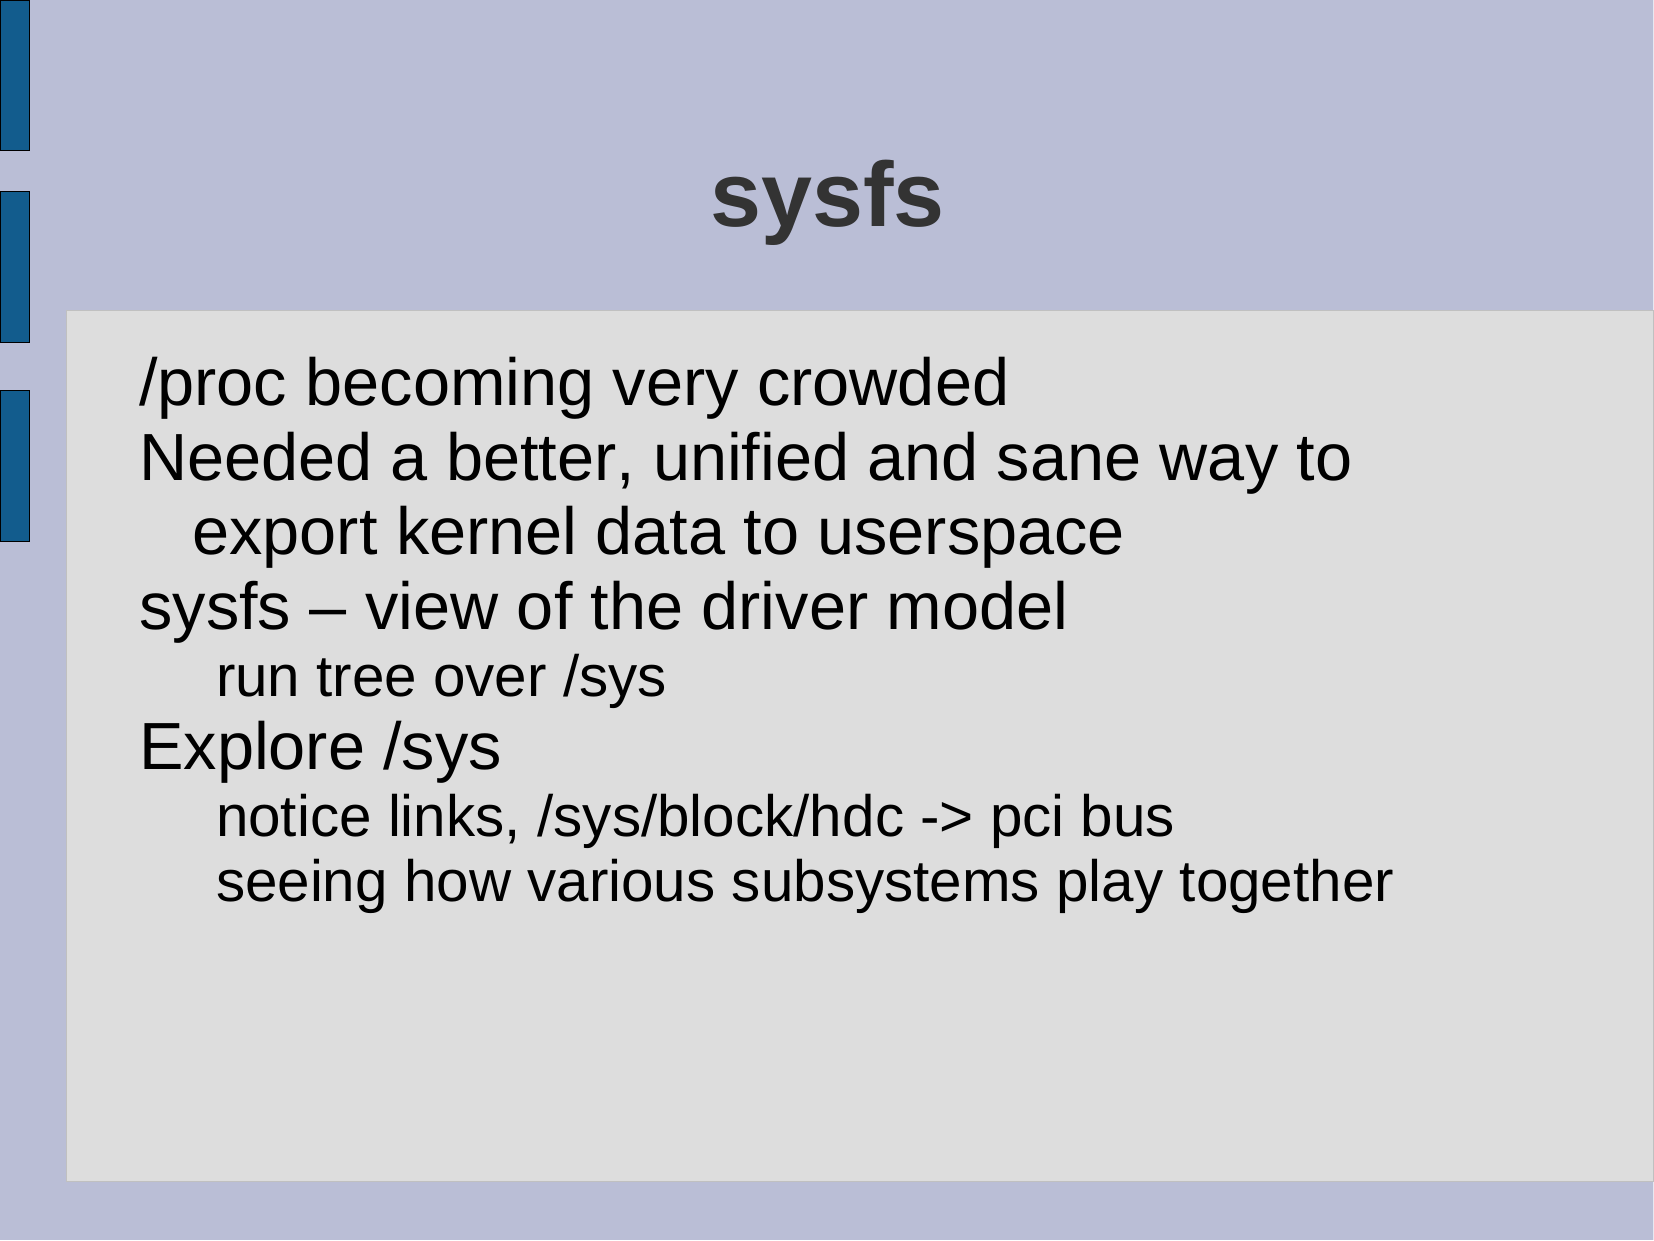

# sysfs
/proc becoming very crowded
Needed a better, unified and sane way to export kernel data to userspace
sysfs – view of the driver model
run tree over /sys
Explore /sys
notice links, /sys/block/hdc -> pci bus
seeing how various subsystems play together